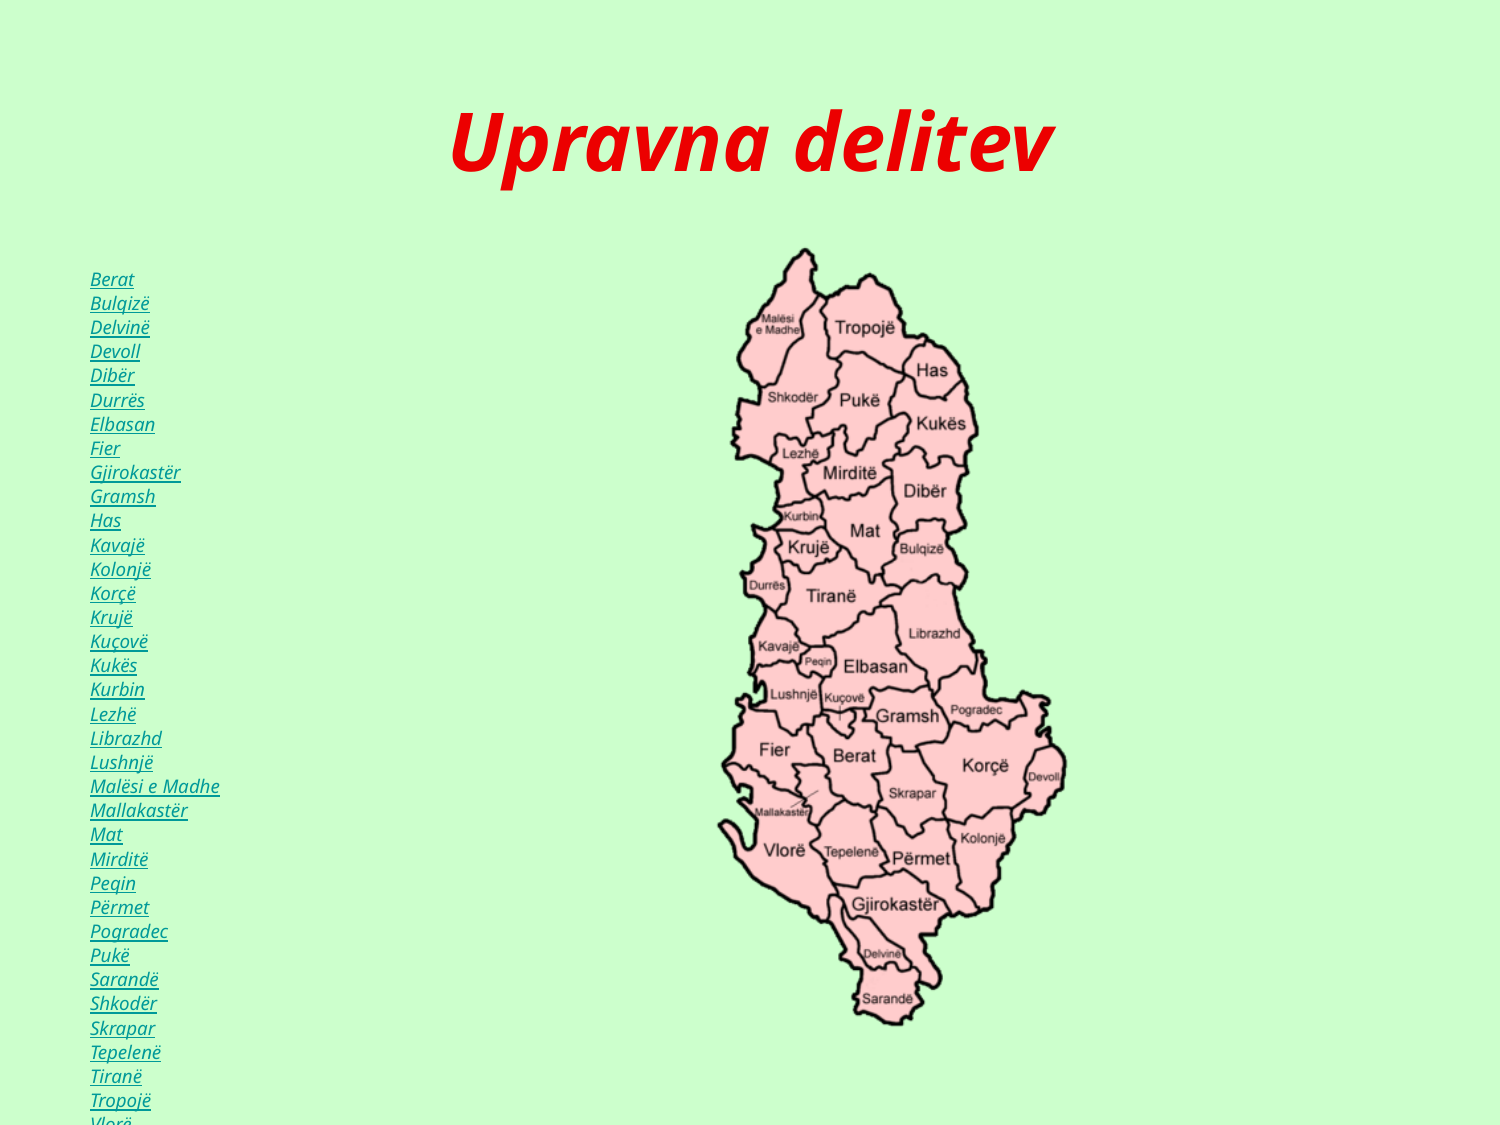

# Upravna delitev
Berat
Bulqizë
Delvinë
Devoll
Dibër
Durrës
Elbasan
Fier
Gjirokastër
Gramsh
Has
Kavajë
Kolonjë
Korçë
Krujë
Kuçovë
Kukës
Kurbin
Lezhë
Librazhd
Lushnjë
Malësi e Madhe
Mallakastër
Mat
Mirditë
Peqin
Përmet
Pogradec
Pukë
Sarandë
Shkodër
Skrapar
Tepelenë
Tiranë
Tropojë
Vlorë